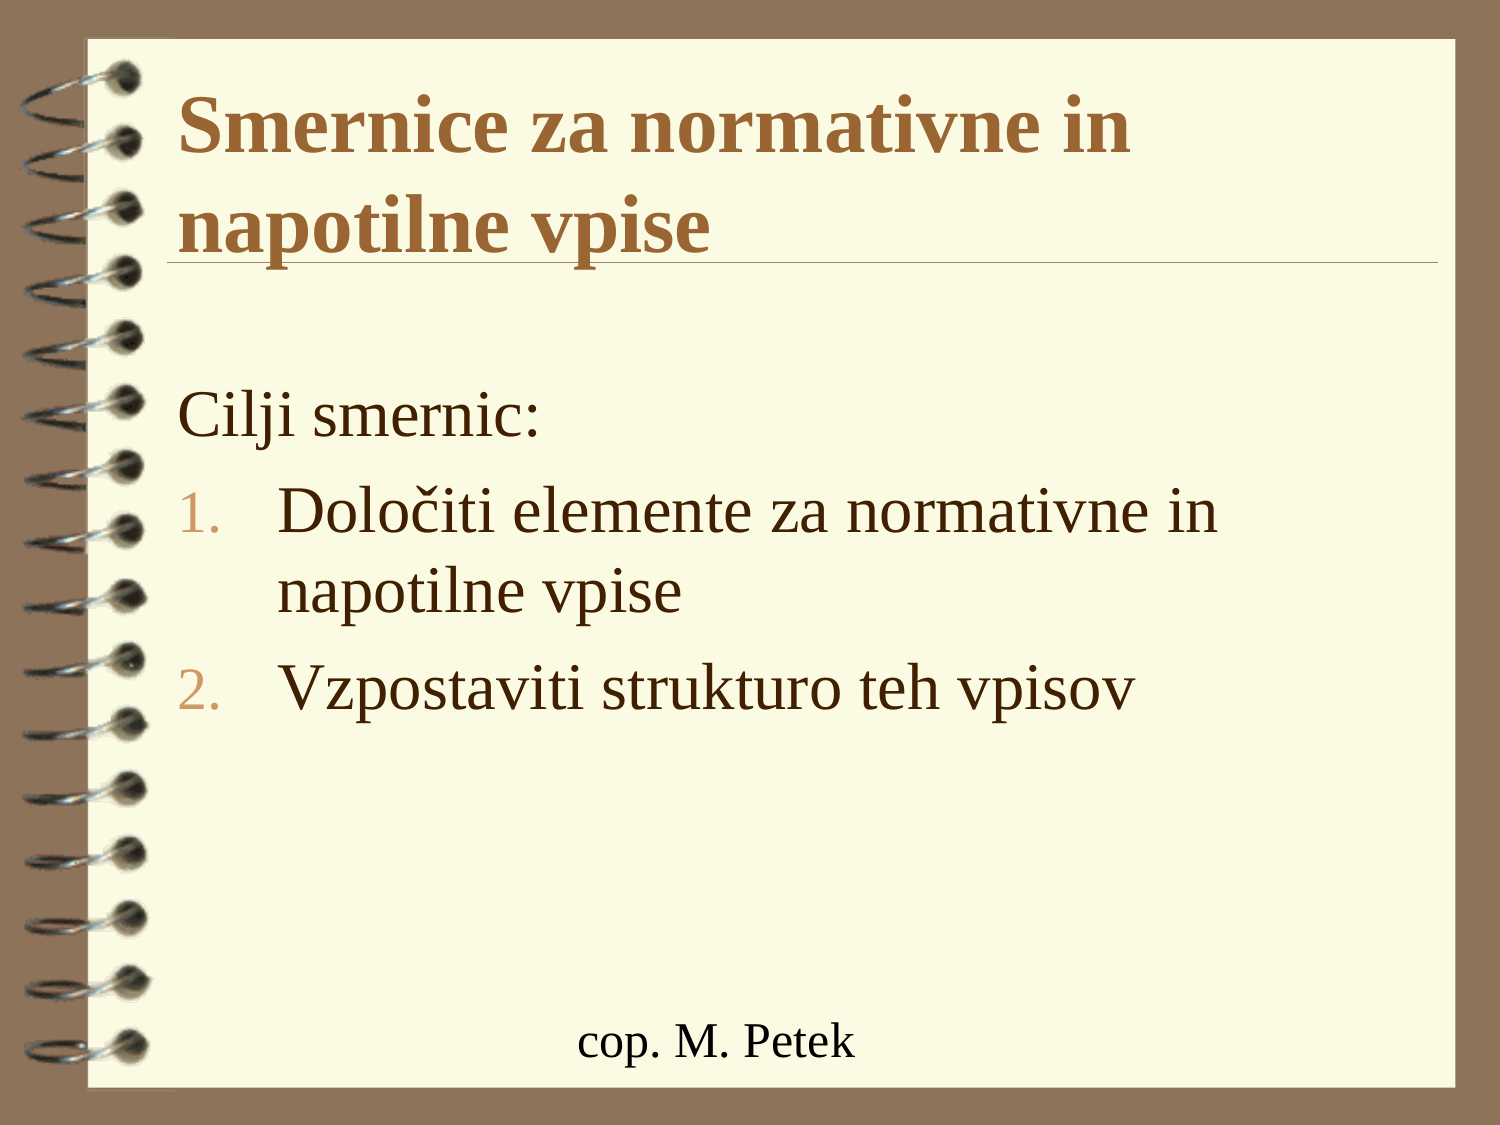

# Smernice za normativne in napotilne vpise
Cilji smernic:
Določiti elemente za normativne in napotilne vpise
Vzpostaviti strukturo teh vpisov
cop. M. Petek